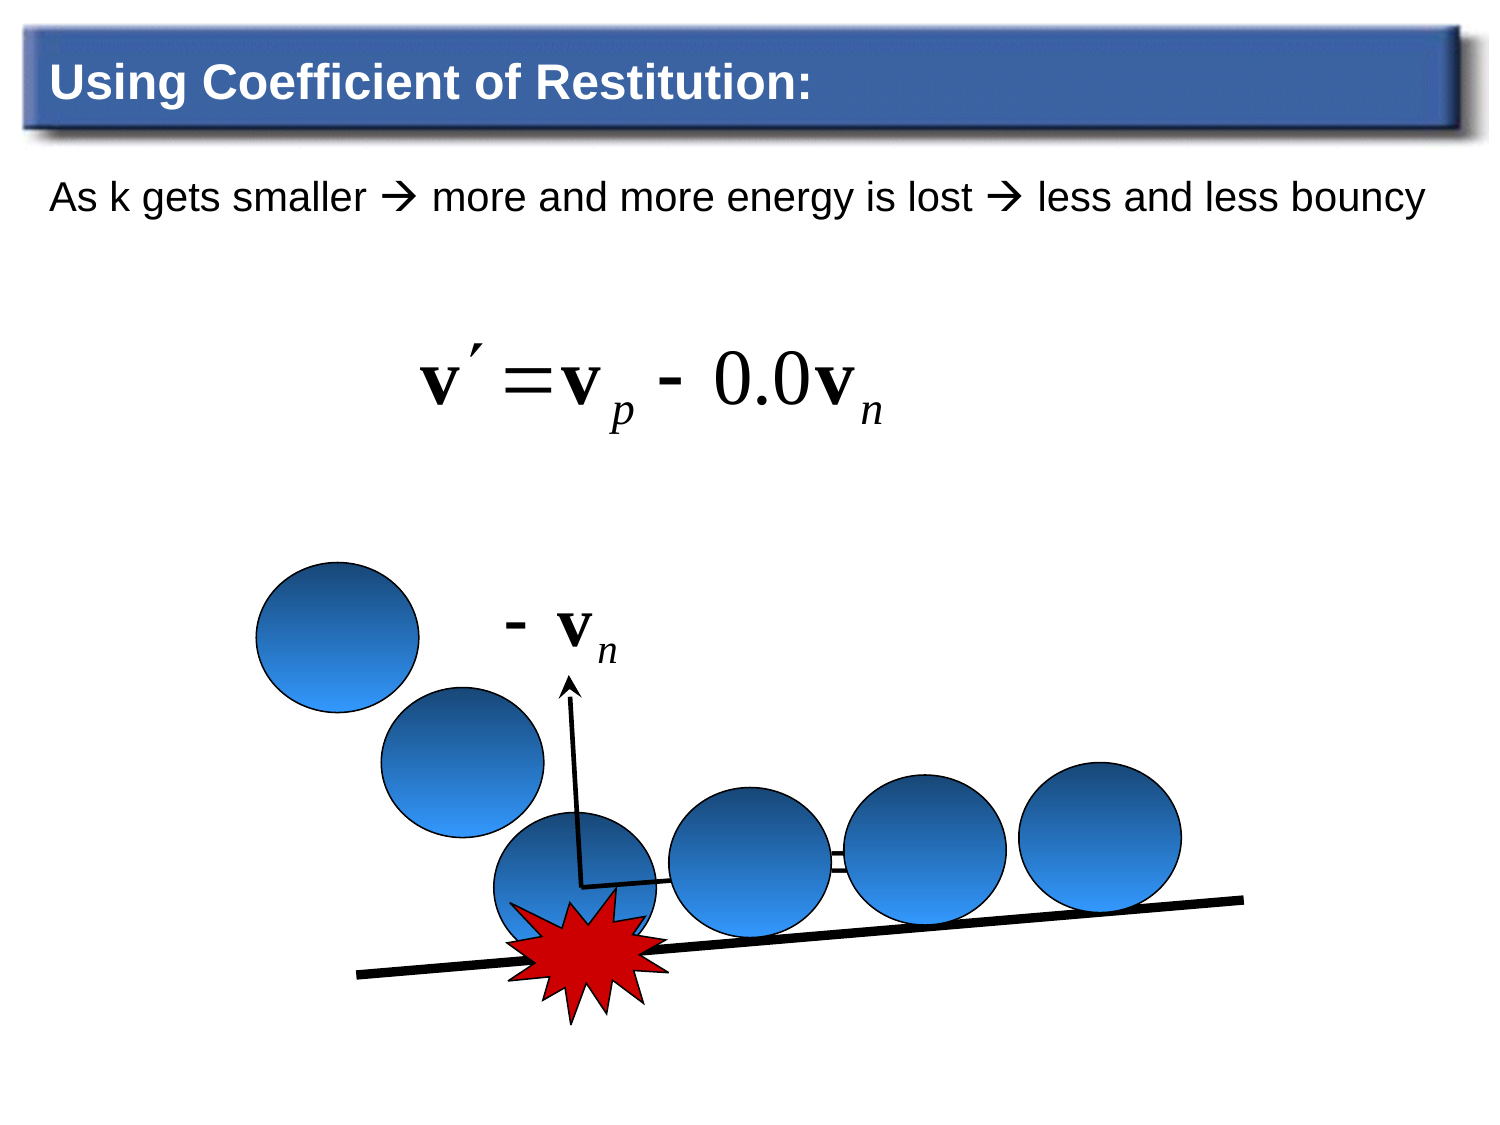

Using Coefficient of Restitution:
As k gets smaller  more and more energy is lost  less and less bouncy